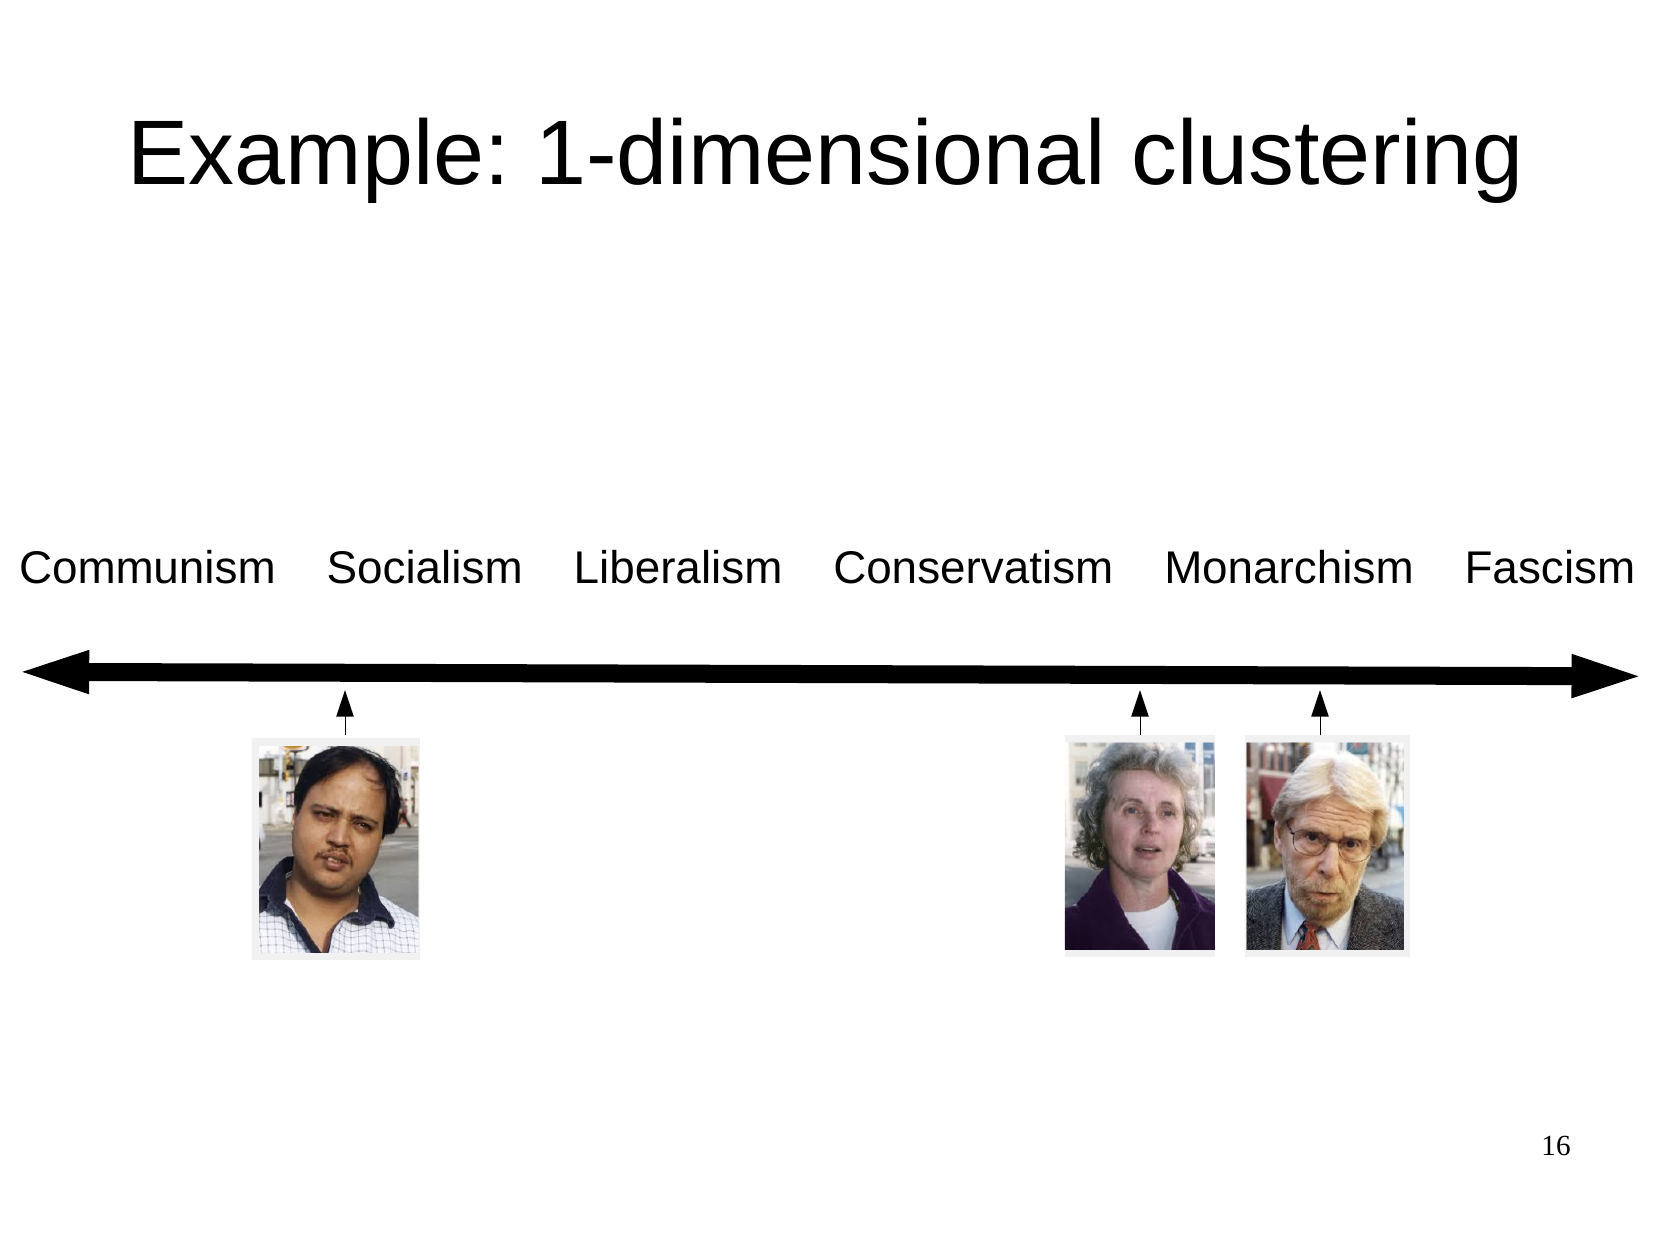

# Example: 1-dimensional clustering
Communism Socialism Liberalism Conservatism Monarchism Fascism
16